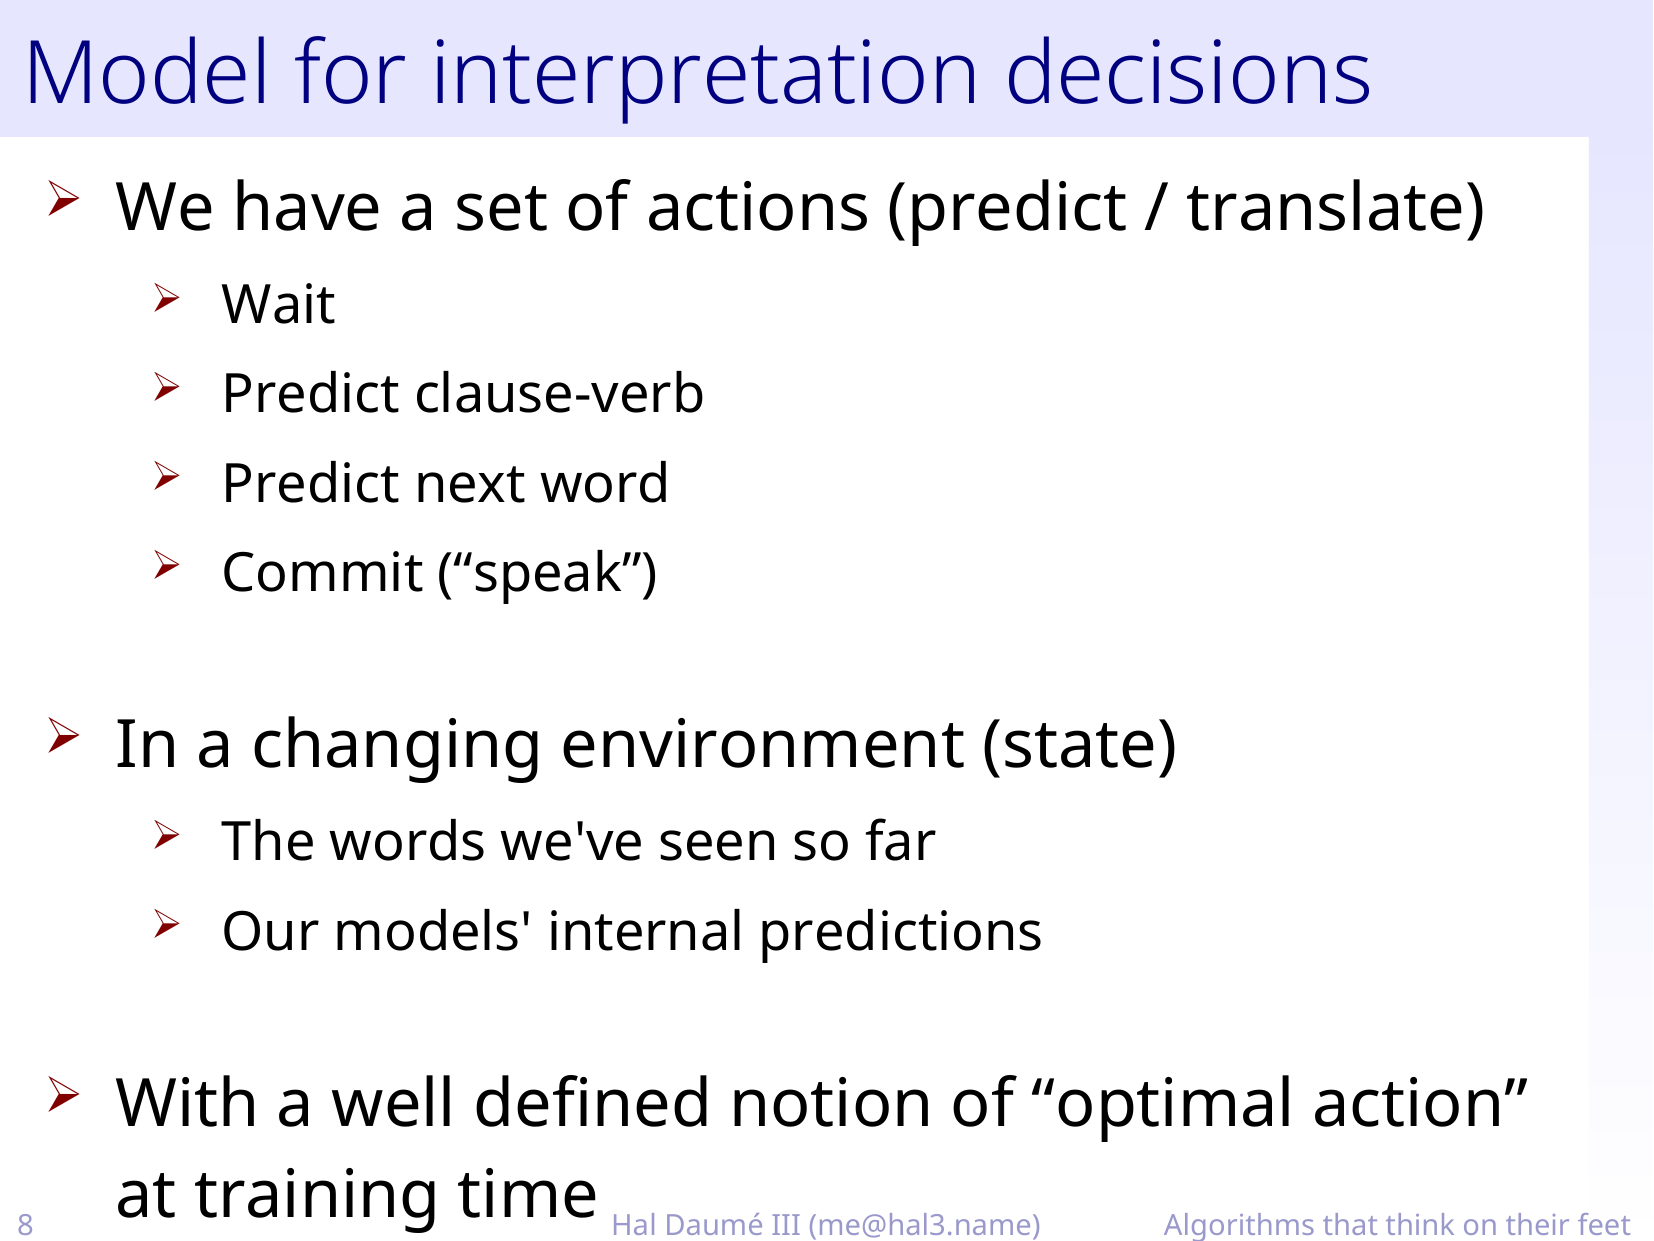

Model for interpretation decisions
# We have a set of actions (predict / translate)
Wait
Predict clause-verb
Predict next word
Commit (“speak”)
In a changing environment (state)
The words we've seen so far
Our models' internal predictions
With a well defined notion of “optimal action” at training time